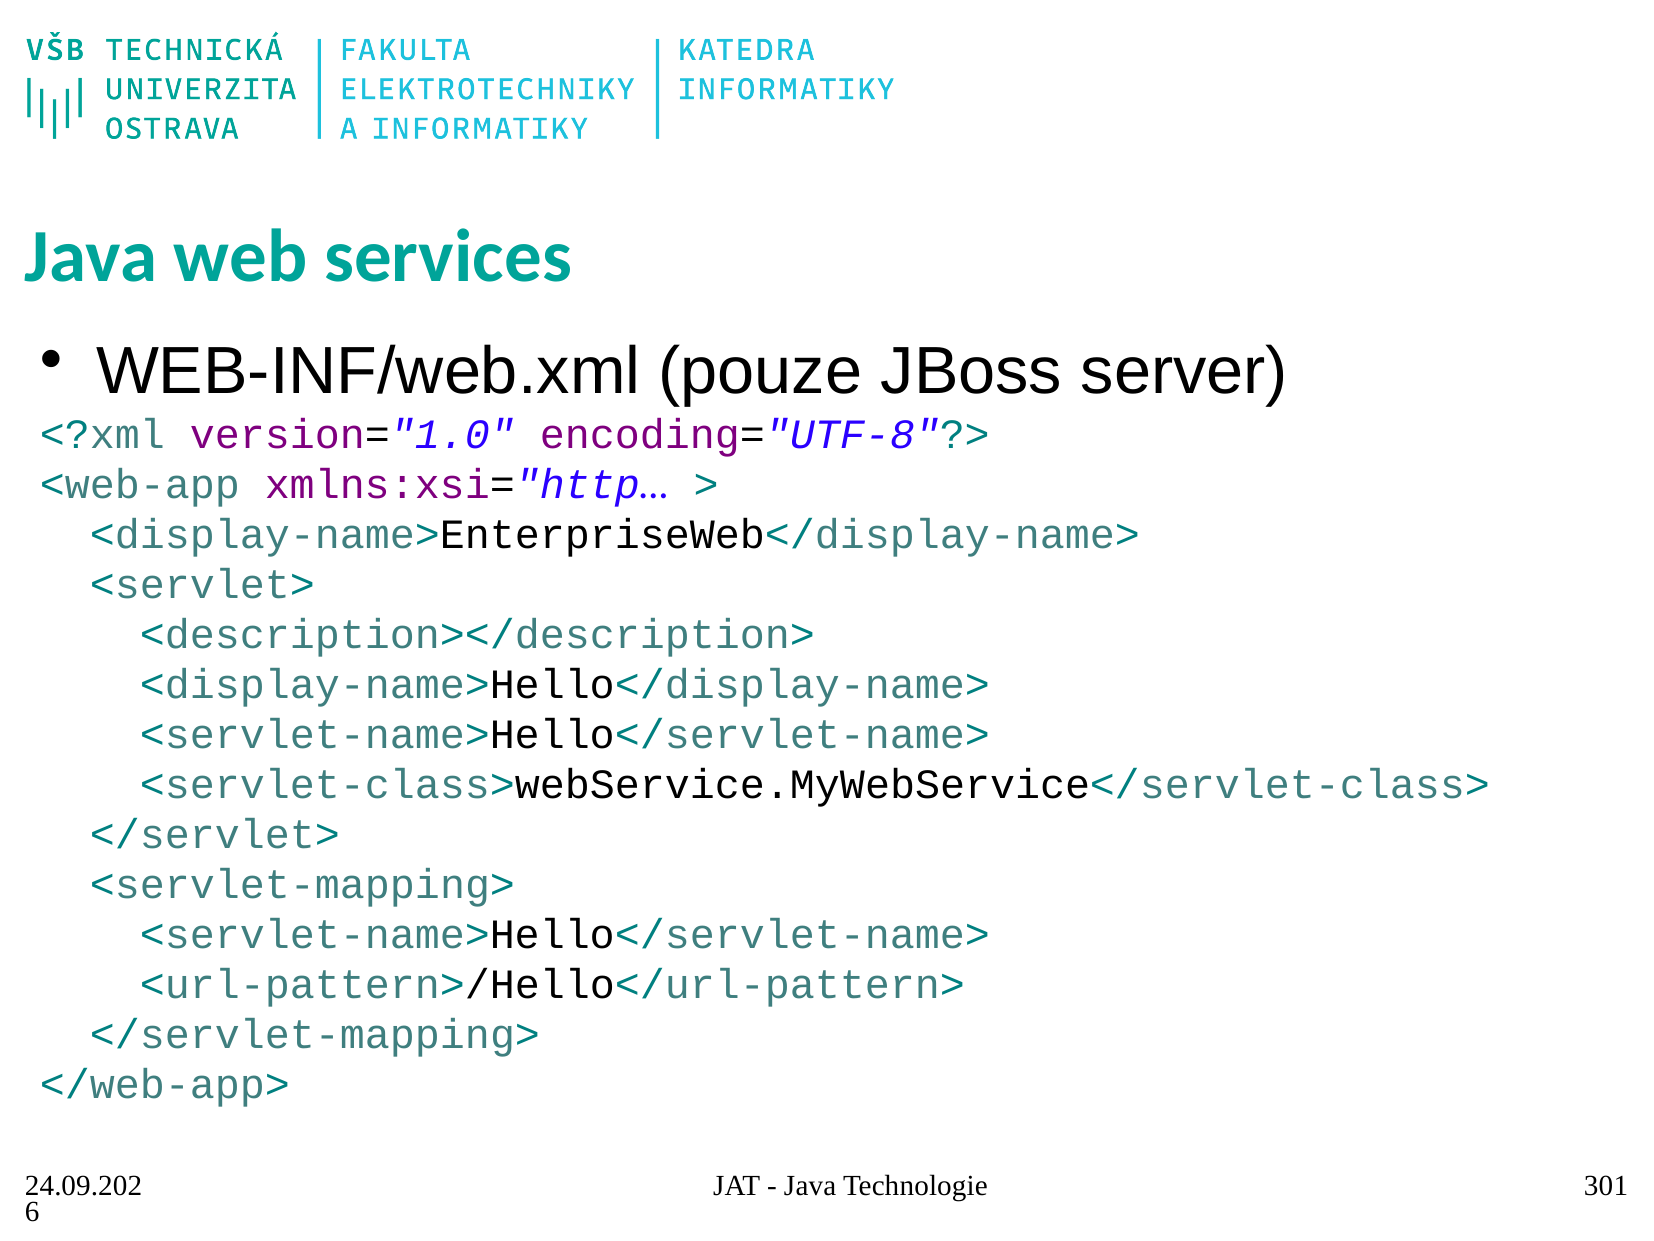

Java web services
# WEB-INF/web.xml (pouze JBoss server)
<?xml version="1.0" encoding="UTF-8"?>
<web-app xmlns:xsi="http… >
 <display-name>EnterpriseWeb</display-name>
 <servlet>
 <description></description>
 <display-name>Hello</display-name>
 <servlet-name>Hello</servlet-name>
 <servlet-class>webService.MyWebService</servlet-class>
 </servlet>
 <servlet-mapping>
 <servlet-name>Hello</servlet-name>
 <url-pattern>/Hello</url-pattern>
 </servlet-mapping>
</web-app>
JAT - Java Technologie
301